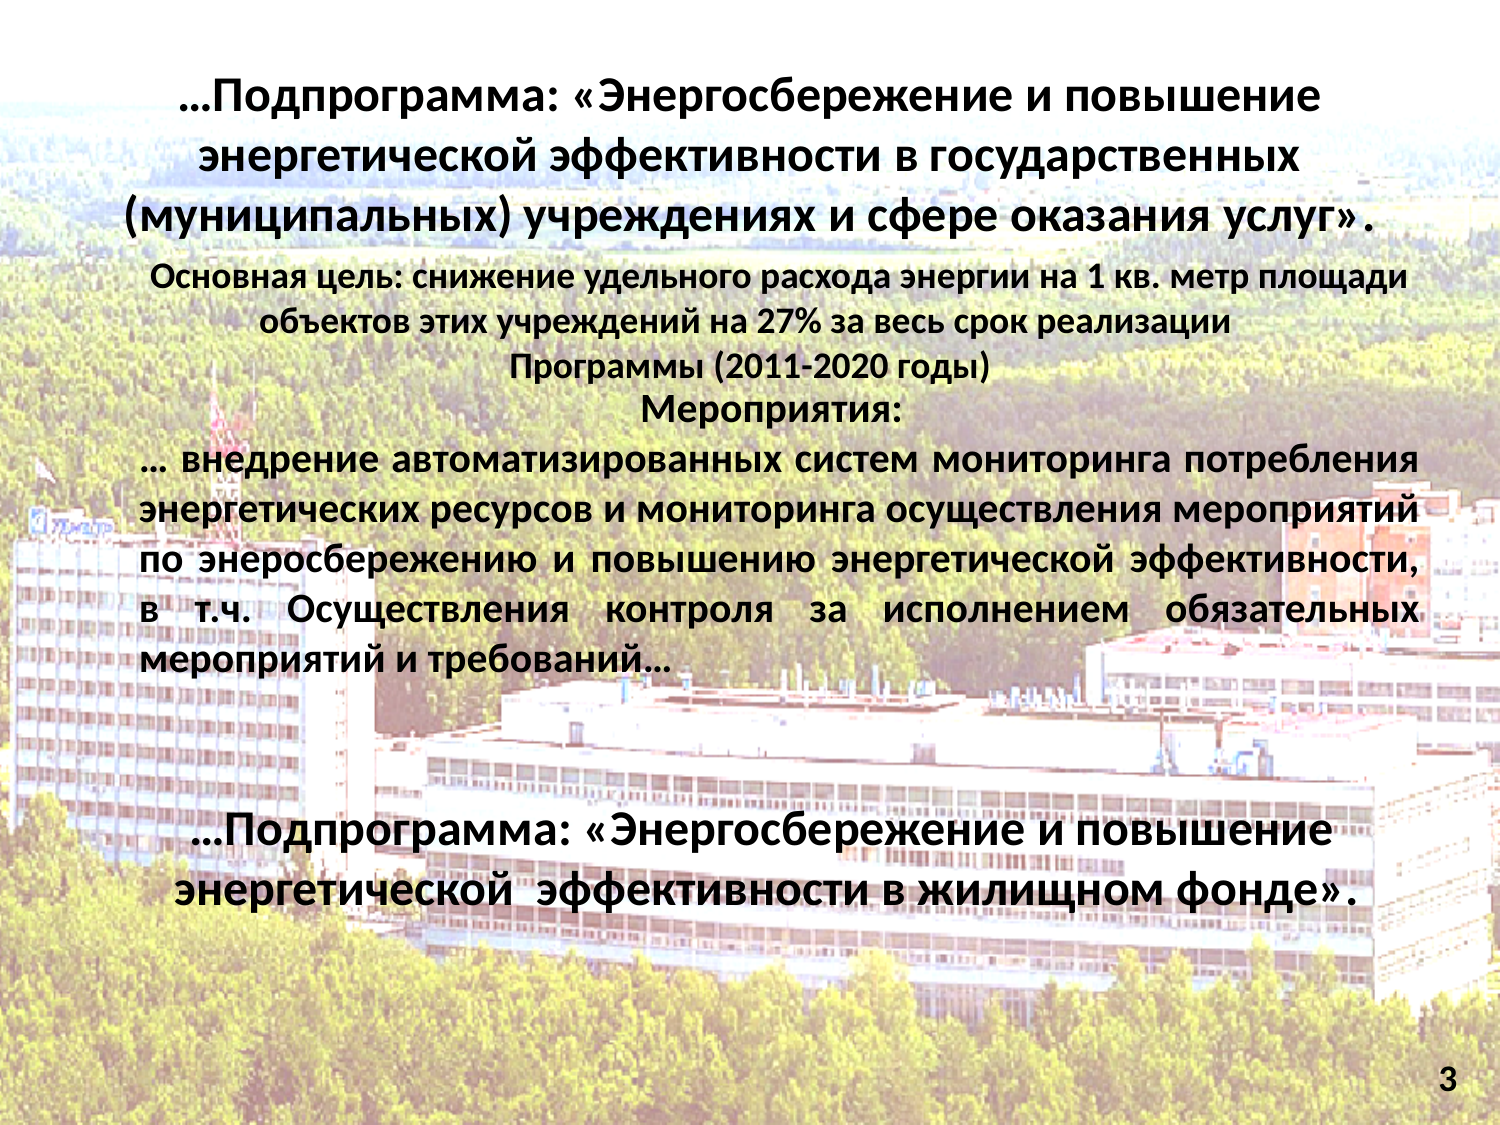

…Подпрограмма: «Энергосбережение и повышение энергетической эффективности в государственных (муниципальных) учреждениях и сфере оказания услуг».
 Основная цель: снижение удельного расхода энергии на 1 кв. метр площади объектов этих учреждений на 27% за весь срок реализации
Программы (2011-2020 годы)
 Мероприятия:
… внедрение автоматизированных систем мониторинга потребления энергетических ресурсов и мониторинга осуществления мероприятий по энеросбережению и повышению энергетической эффективности, в т.ч. Осуществления контроля за исполнением обязательных мероприятий и требований…
…Подпрограмма: «Энергосбережение и повышение
 энергетической эффективности в жилищном фонде».
3